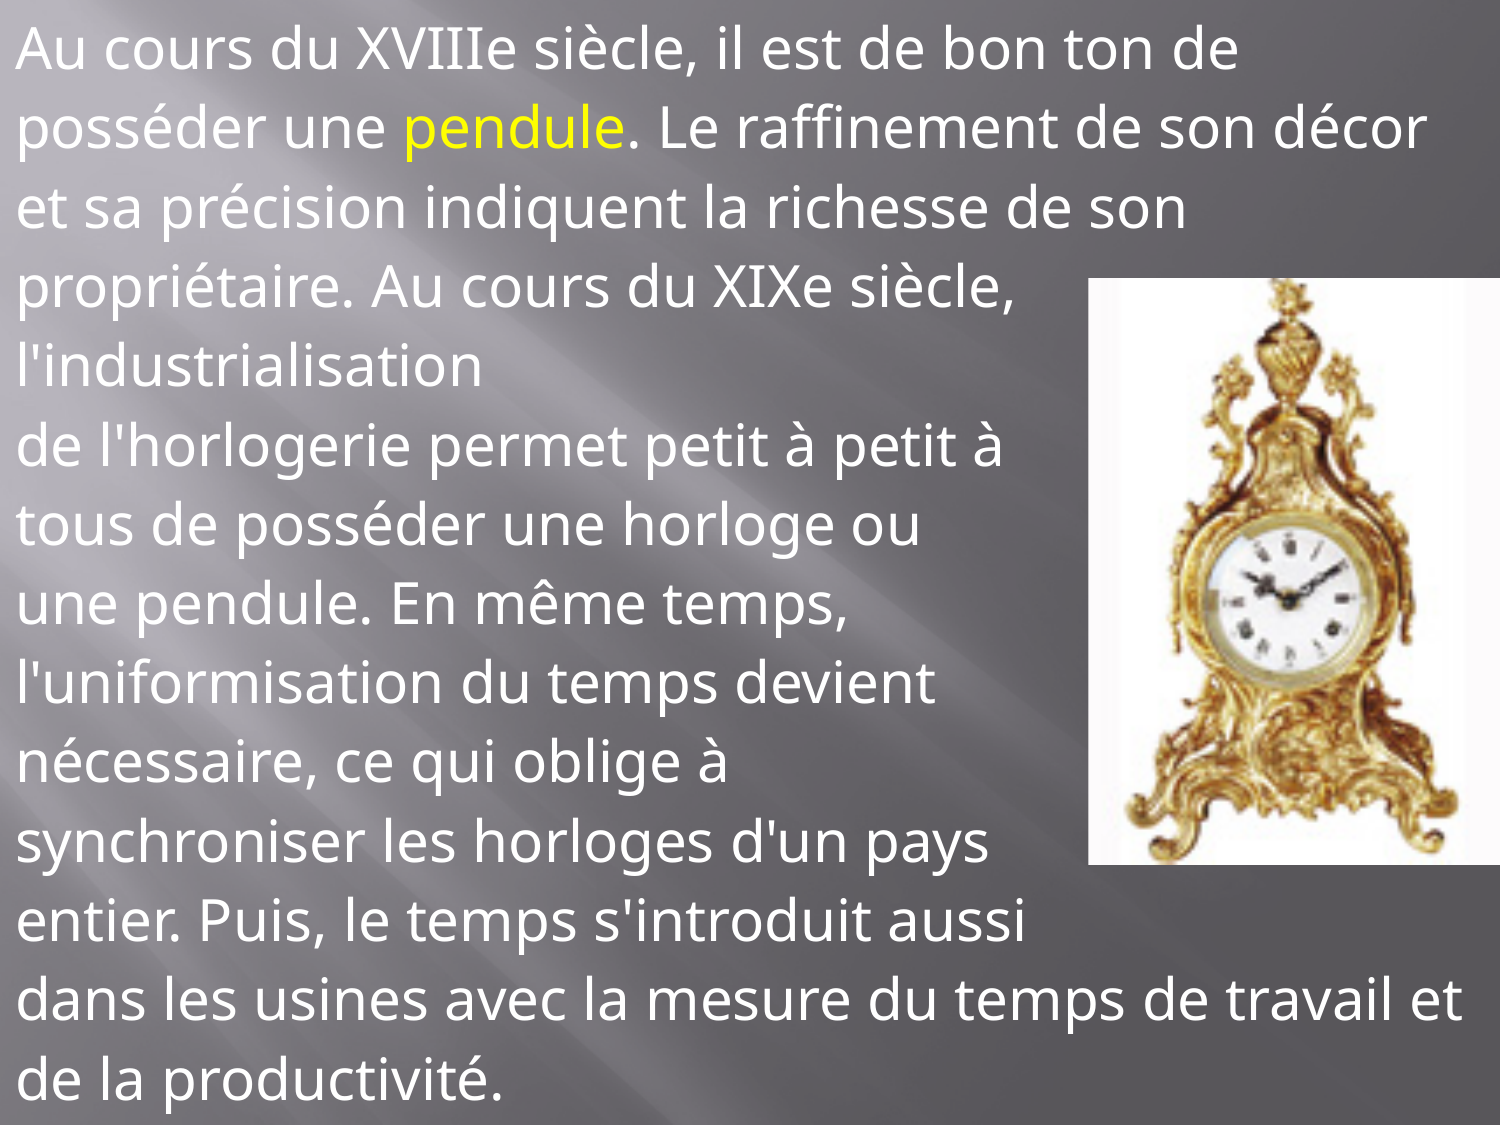

Au cours du XVIIIe siècle, il est de bon ton de posséder une pendule. Le raffinement de son décor et sa précision indiquent la richesse de son propriétaire. Au cours du XIXe siècle, l'industrialisation
de l'horlogerie permet petit à petit à
tous de posséder une horloge ou
une pendule. En même temps,
l'uniformisation du temps devient
nécessaire, ce qui oblige à
synchroniser les horloges d'un pays
entier. Puis, le temps s'introduit aussi
dans les usines avec la mesure du temps de travail et de la productivité.